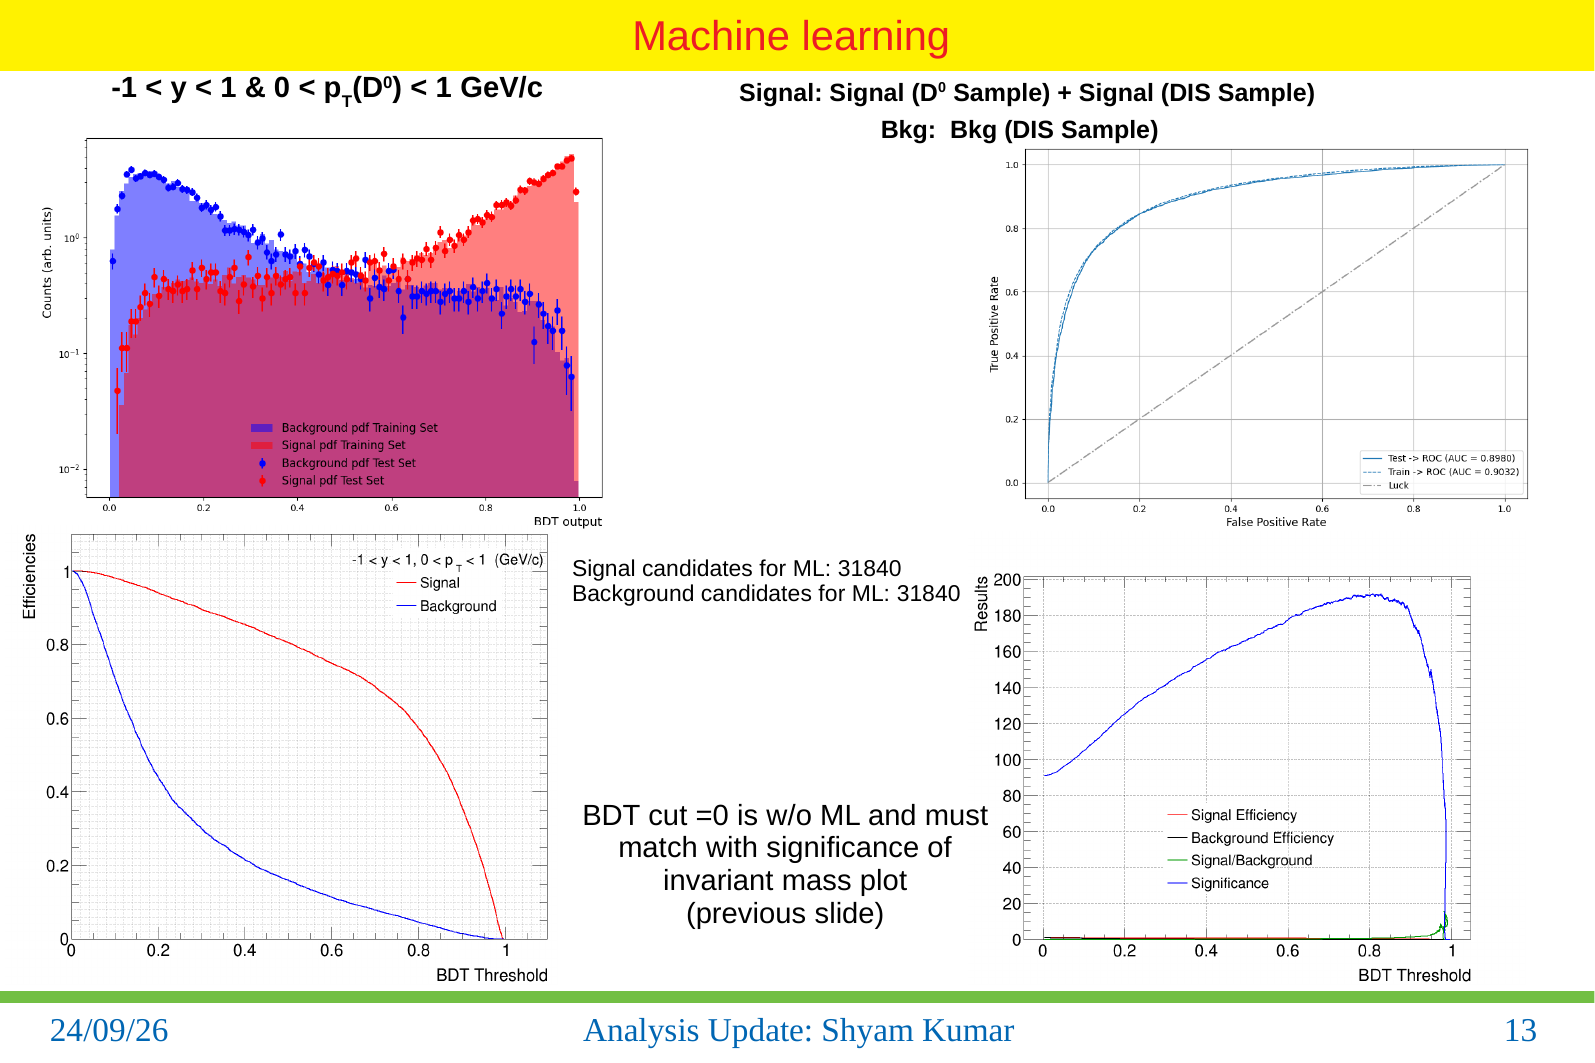

# Machine learning
-1 < y < 1 & 0 < pT(D0) < 1 GeV/c
Signal: Signal (D0 Sample) + Signal (DIS Sample)
Bkg: Bkg (DIS Sample)
Signal candidates for ML: 31840
Background candidates for ML: 31840
BDT cut =0 is w/o ML and must match with significance of invariant mass plot
(previous slide)
Analysis Update: Shyam Kumar
13